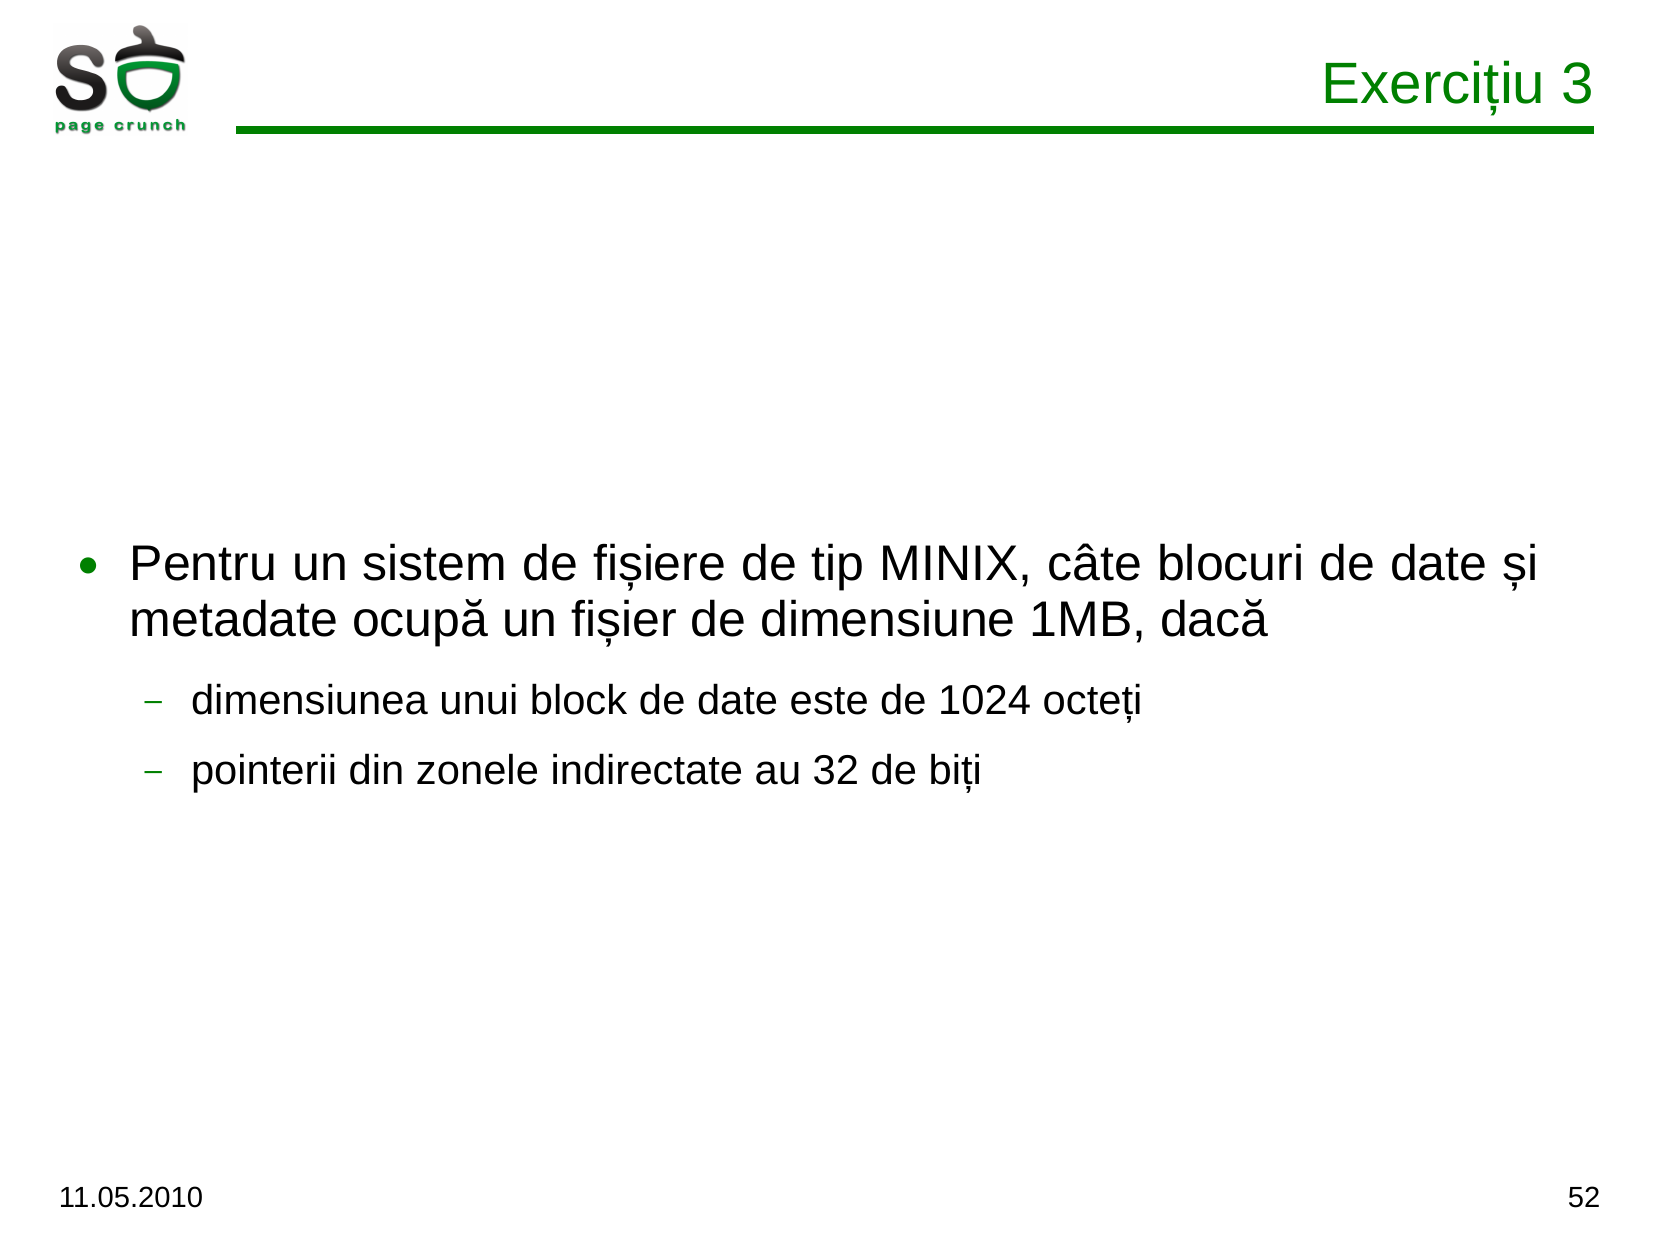

# Exercițiu 3
Pentru un sistem de fișiere de tip MINIX, câte blocuri de date și metadate ocupă un fișier de dimensiune 1MB, dacă
dimensiunea unui block de date este de 1024 octeți
pointerii din zonele indirectate au 32 de biți
11.05.2010
52